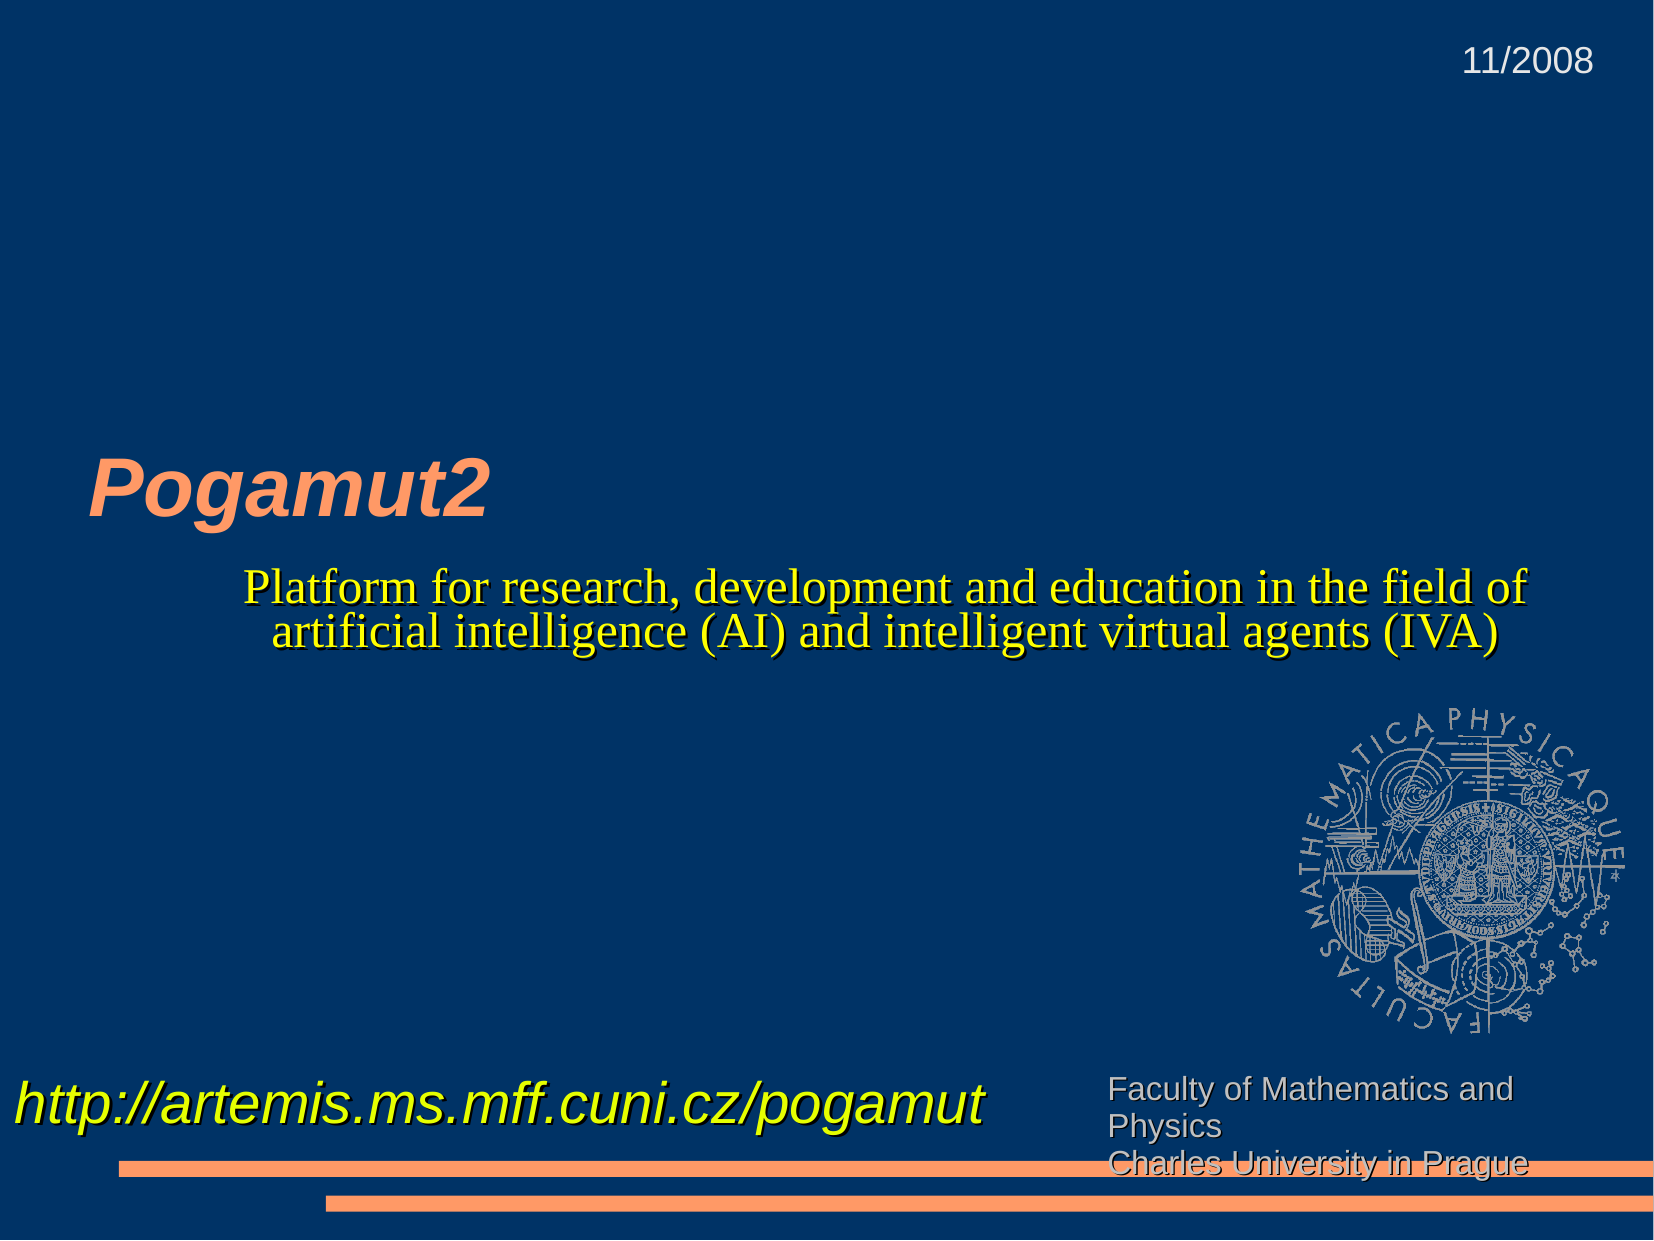

11/2008
# Pogamut2
Platform for research, development and education in the field of artificial intelligence (AI) and intelligent virtual agents (IVA)
http://artemis.ms.mff.cuni.cz/pogamut
Faculty of Mathematics and Physics
Charles University in Prague